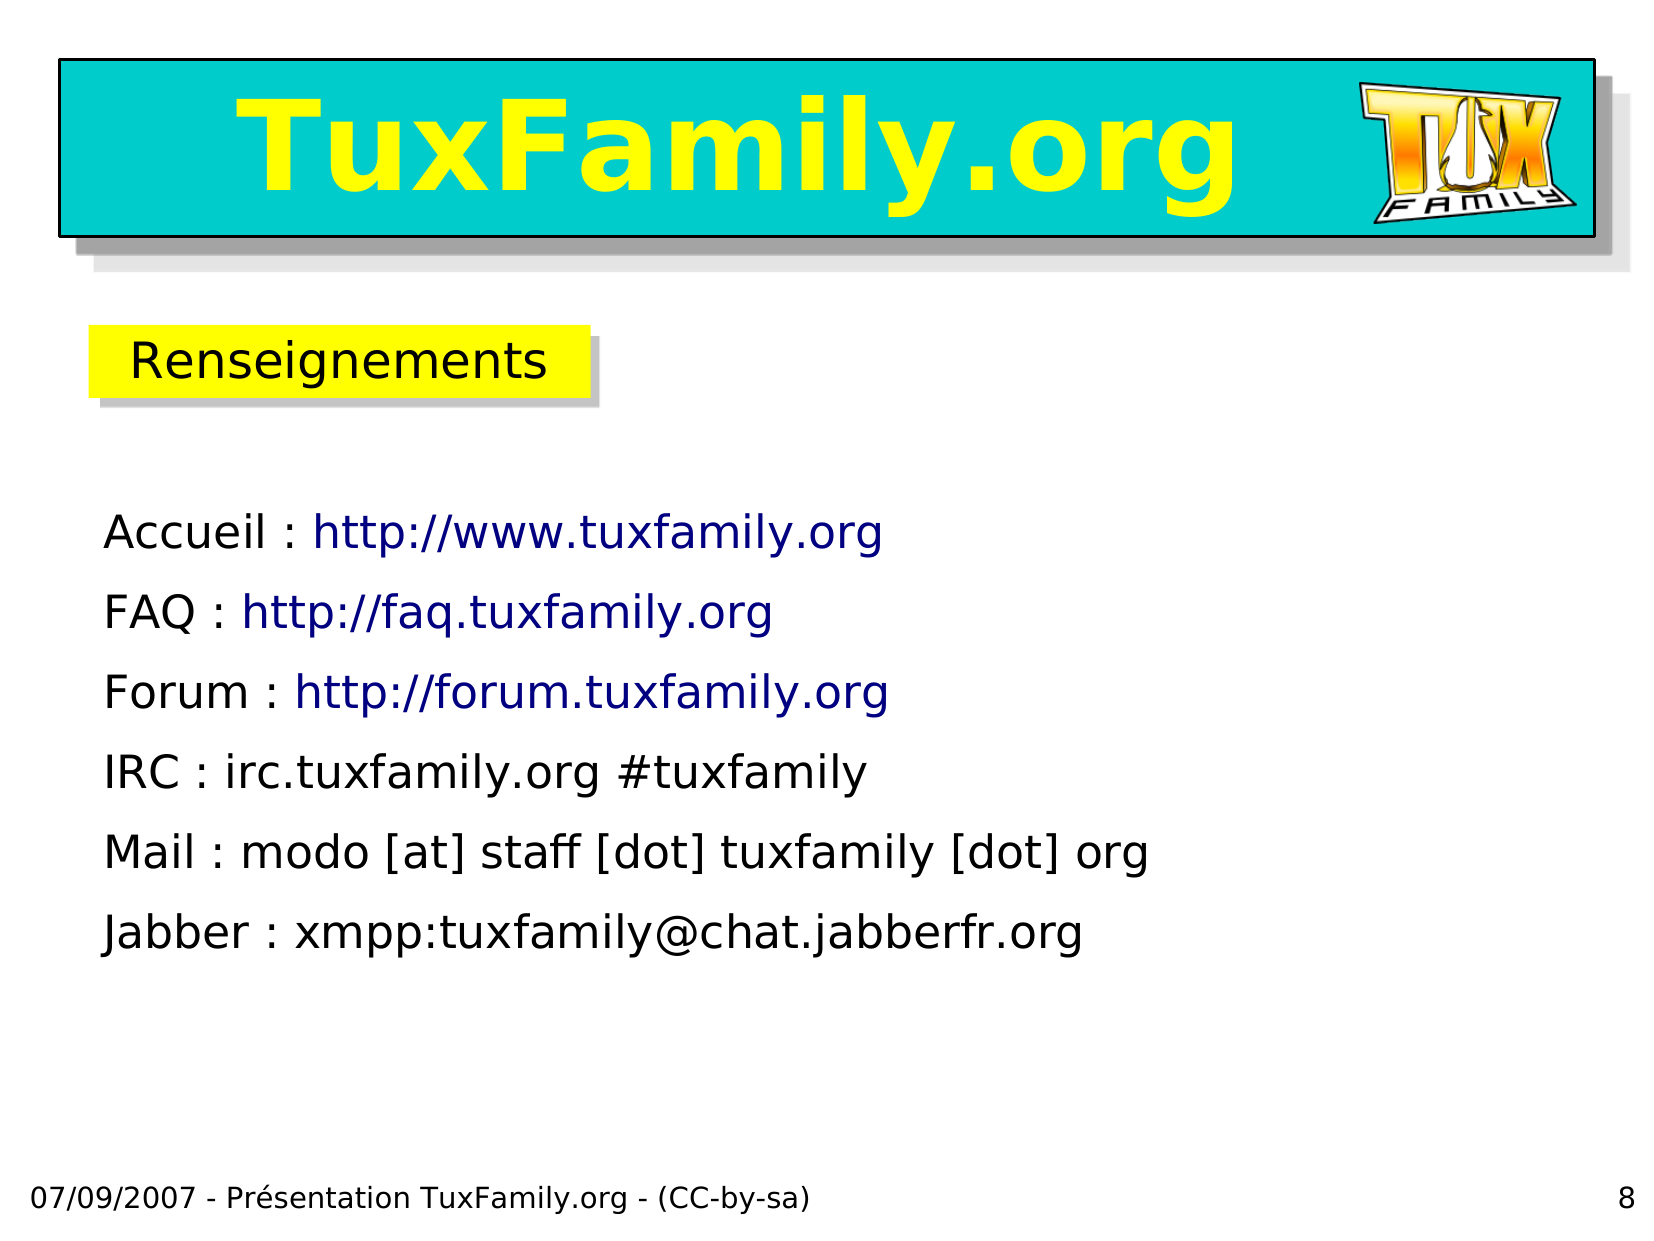

Renseignements
Accueil : http://www.tuxfamily.org
FAQ : http://faq.tuxfamily.org
Forum : http://forum.tuxfamily.org
IRC : irc.tuxfamily.org #tuxfamily
Mail : modo [at] staff [dot] tuxfamily [dot] org
Jabber : xmpp:tuxfamily@chat.jabberfr.org
8